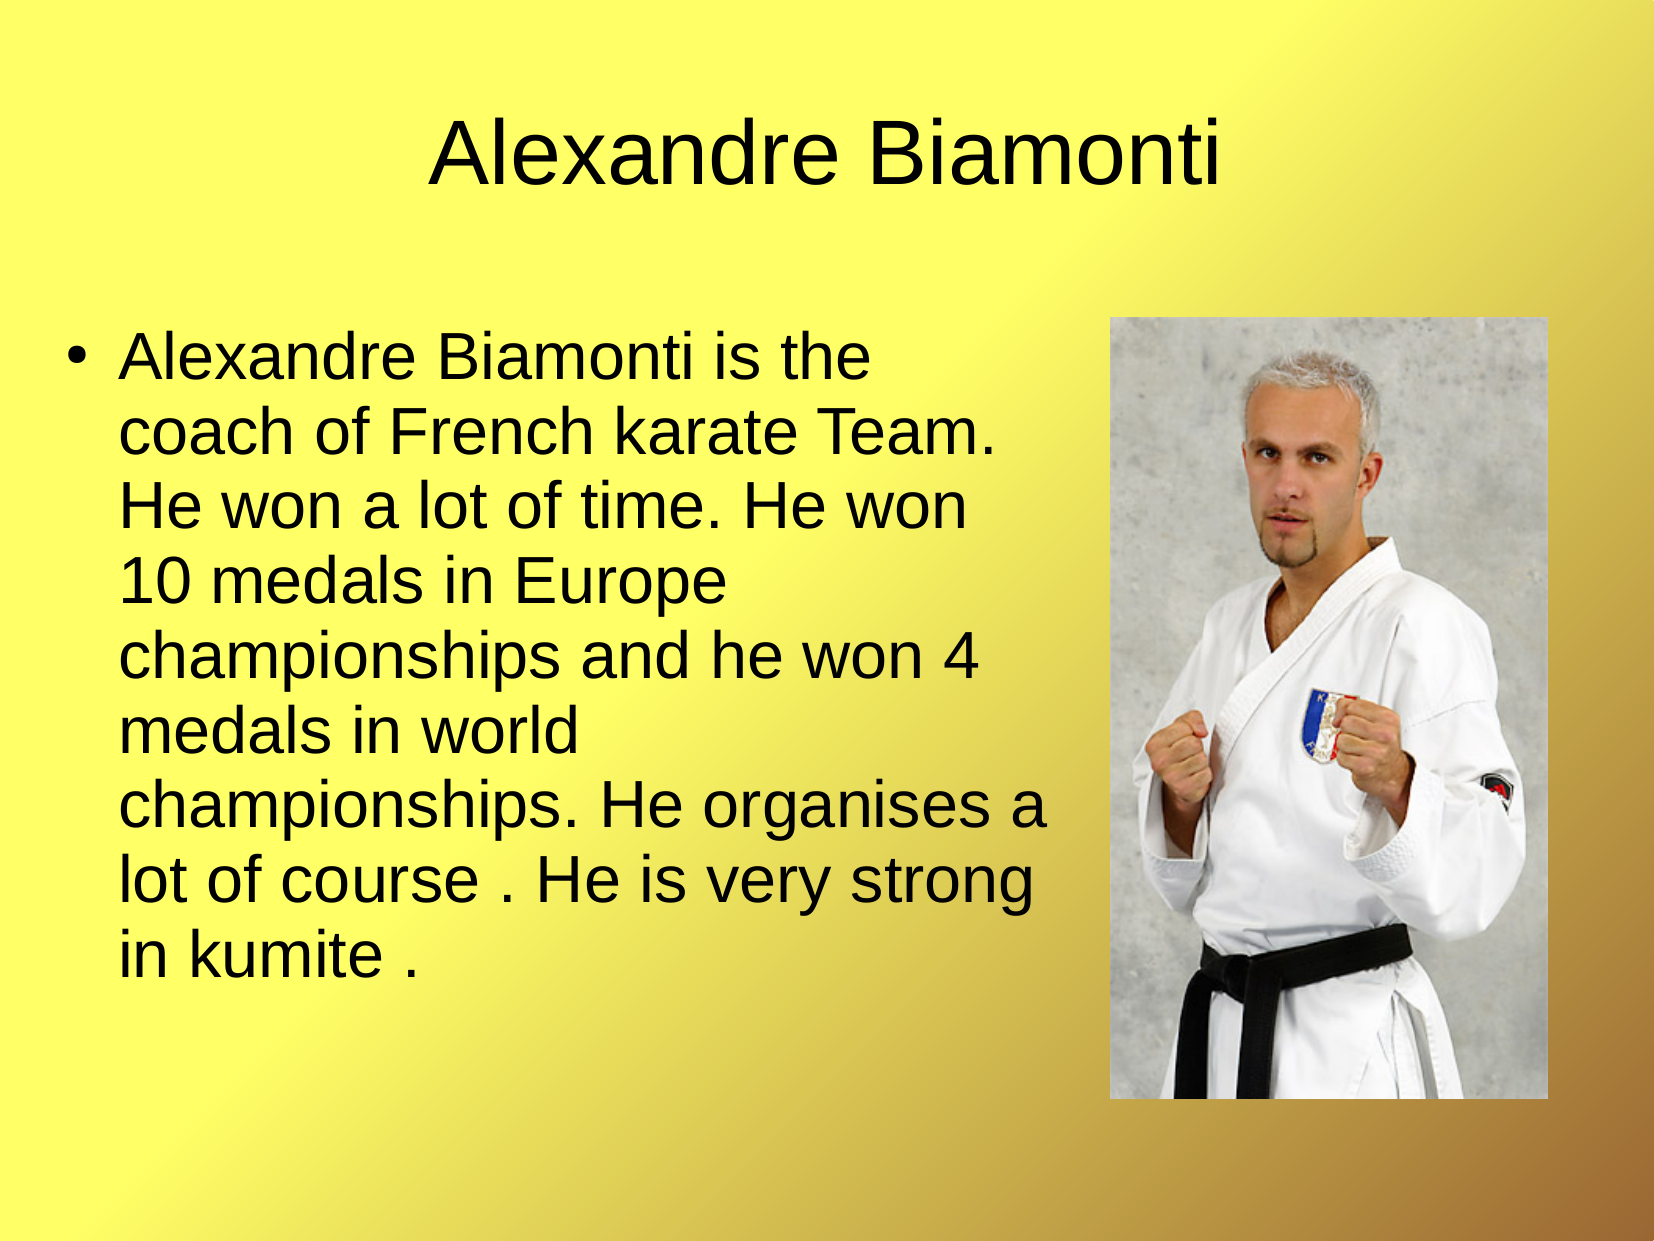

# Alexandre Biamonti
Alexandre Biamonti is the coach of French karate Team. He won a lot of time. He won 10 medals in Europe championships and he won 4 medals in world championships. He organises a lot of course . He is very strong in kumite .